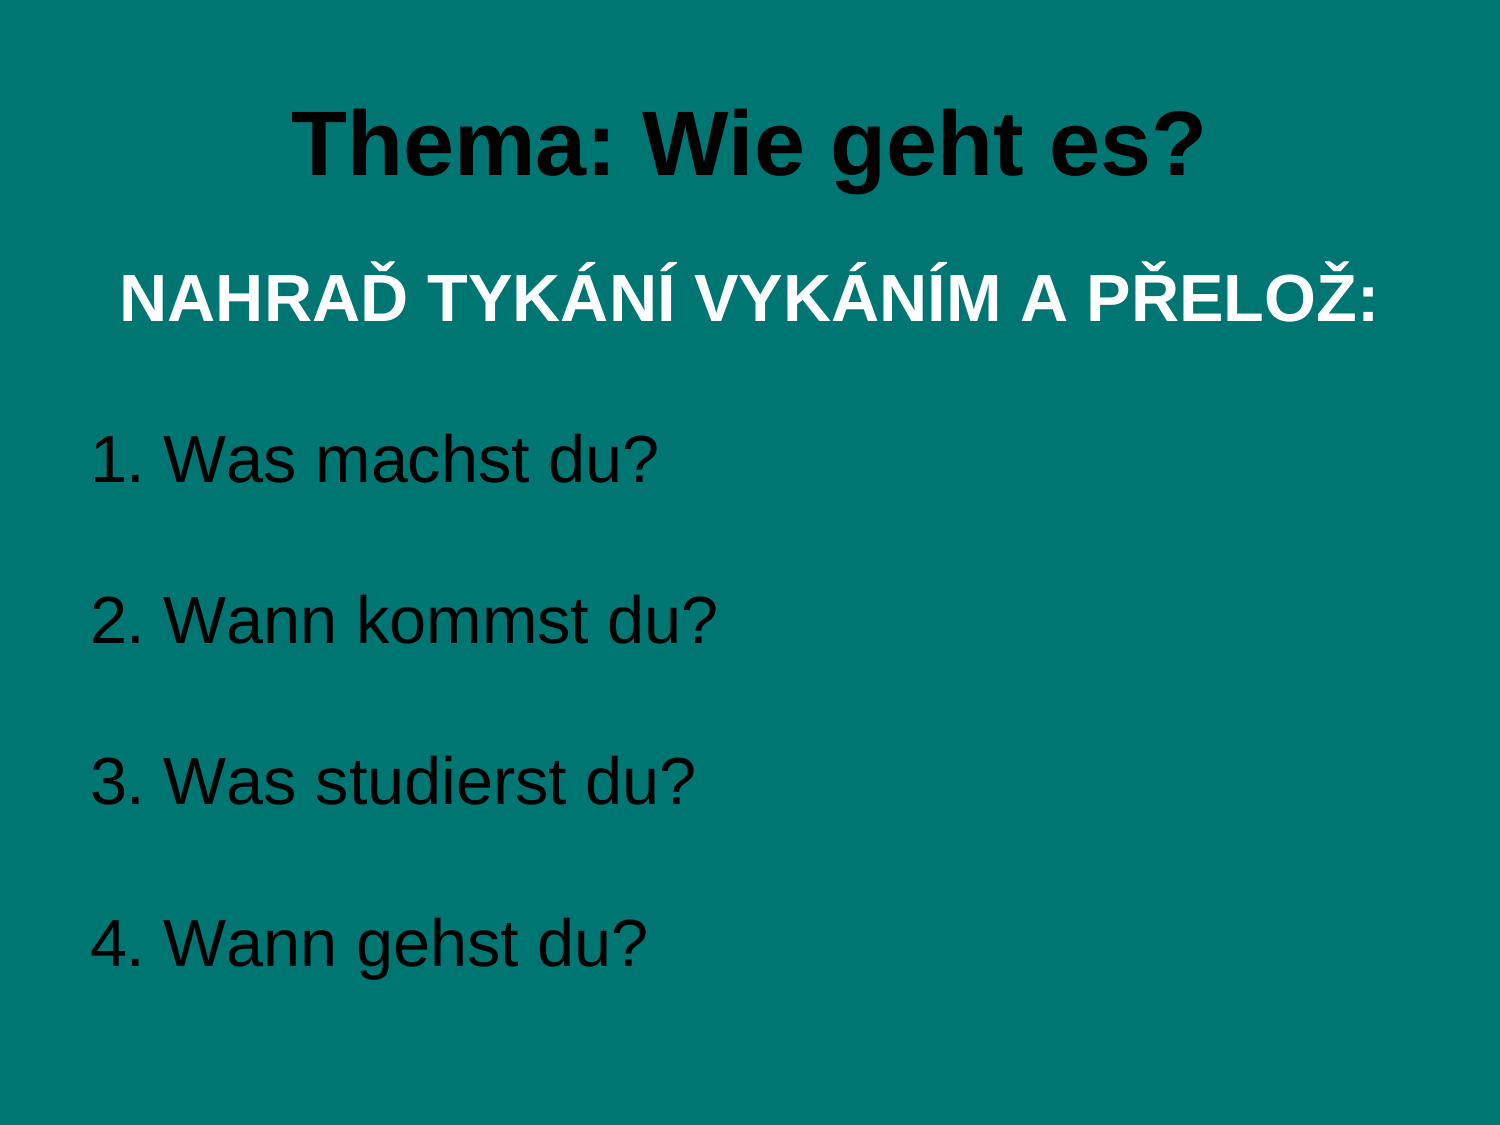

# Thema: Wie geht es?
NAHRAĎ TYKÁNÍ VYKÁNÍM A PŘELOŽ:
1. Was machst du?
2. Wann kommst du?
3. Was studierst du?
4. Wann gehst du?